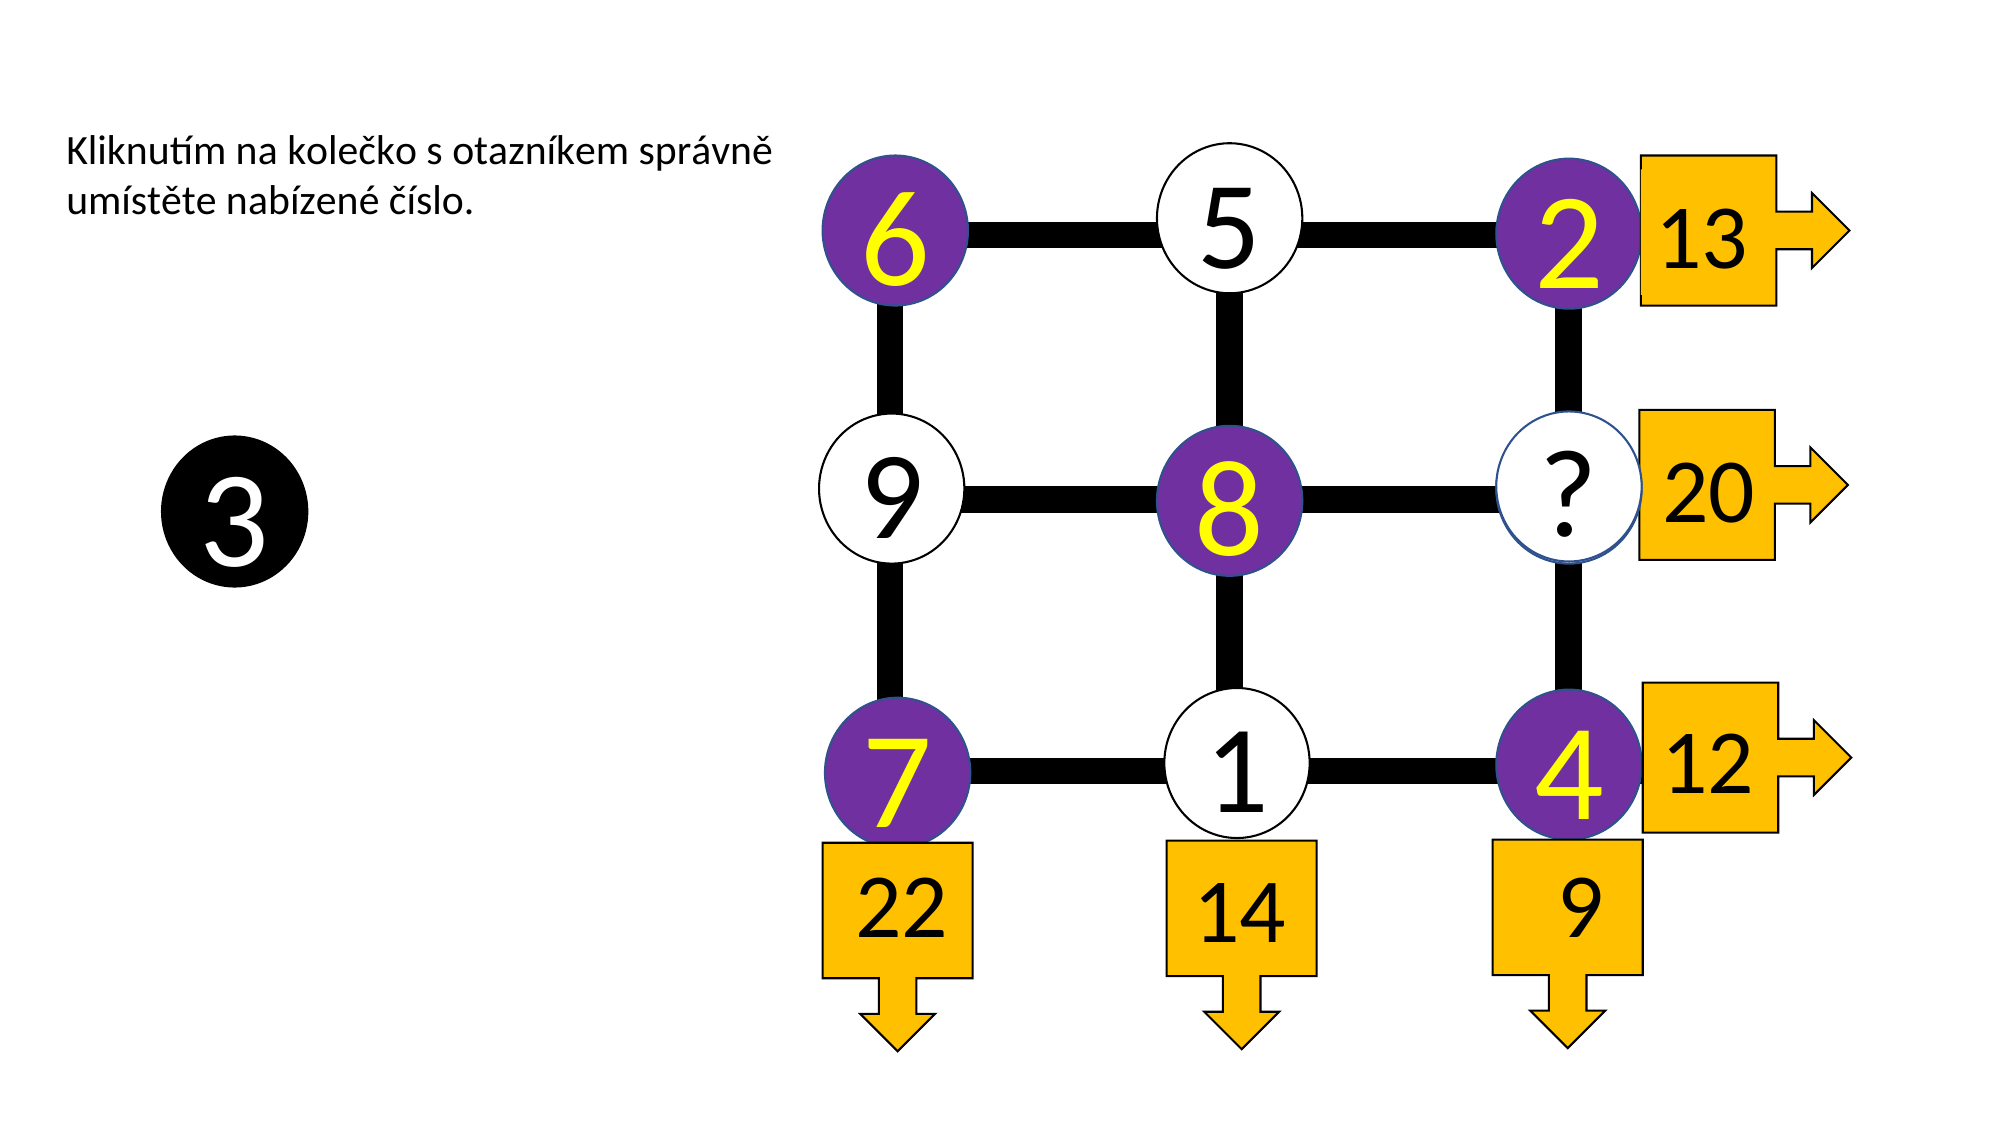

Kliknutím na kolečko s otazníkem správně
umístěte nabízené číslo.
5
6
2
13
?
9
3
20
8
3
1
4
12
7
22
9
14